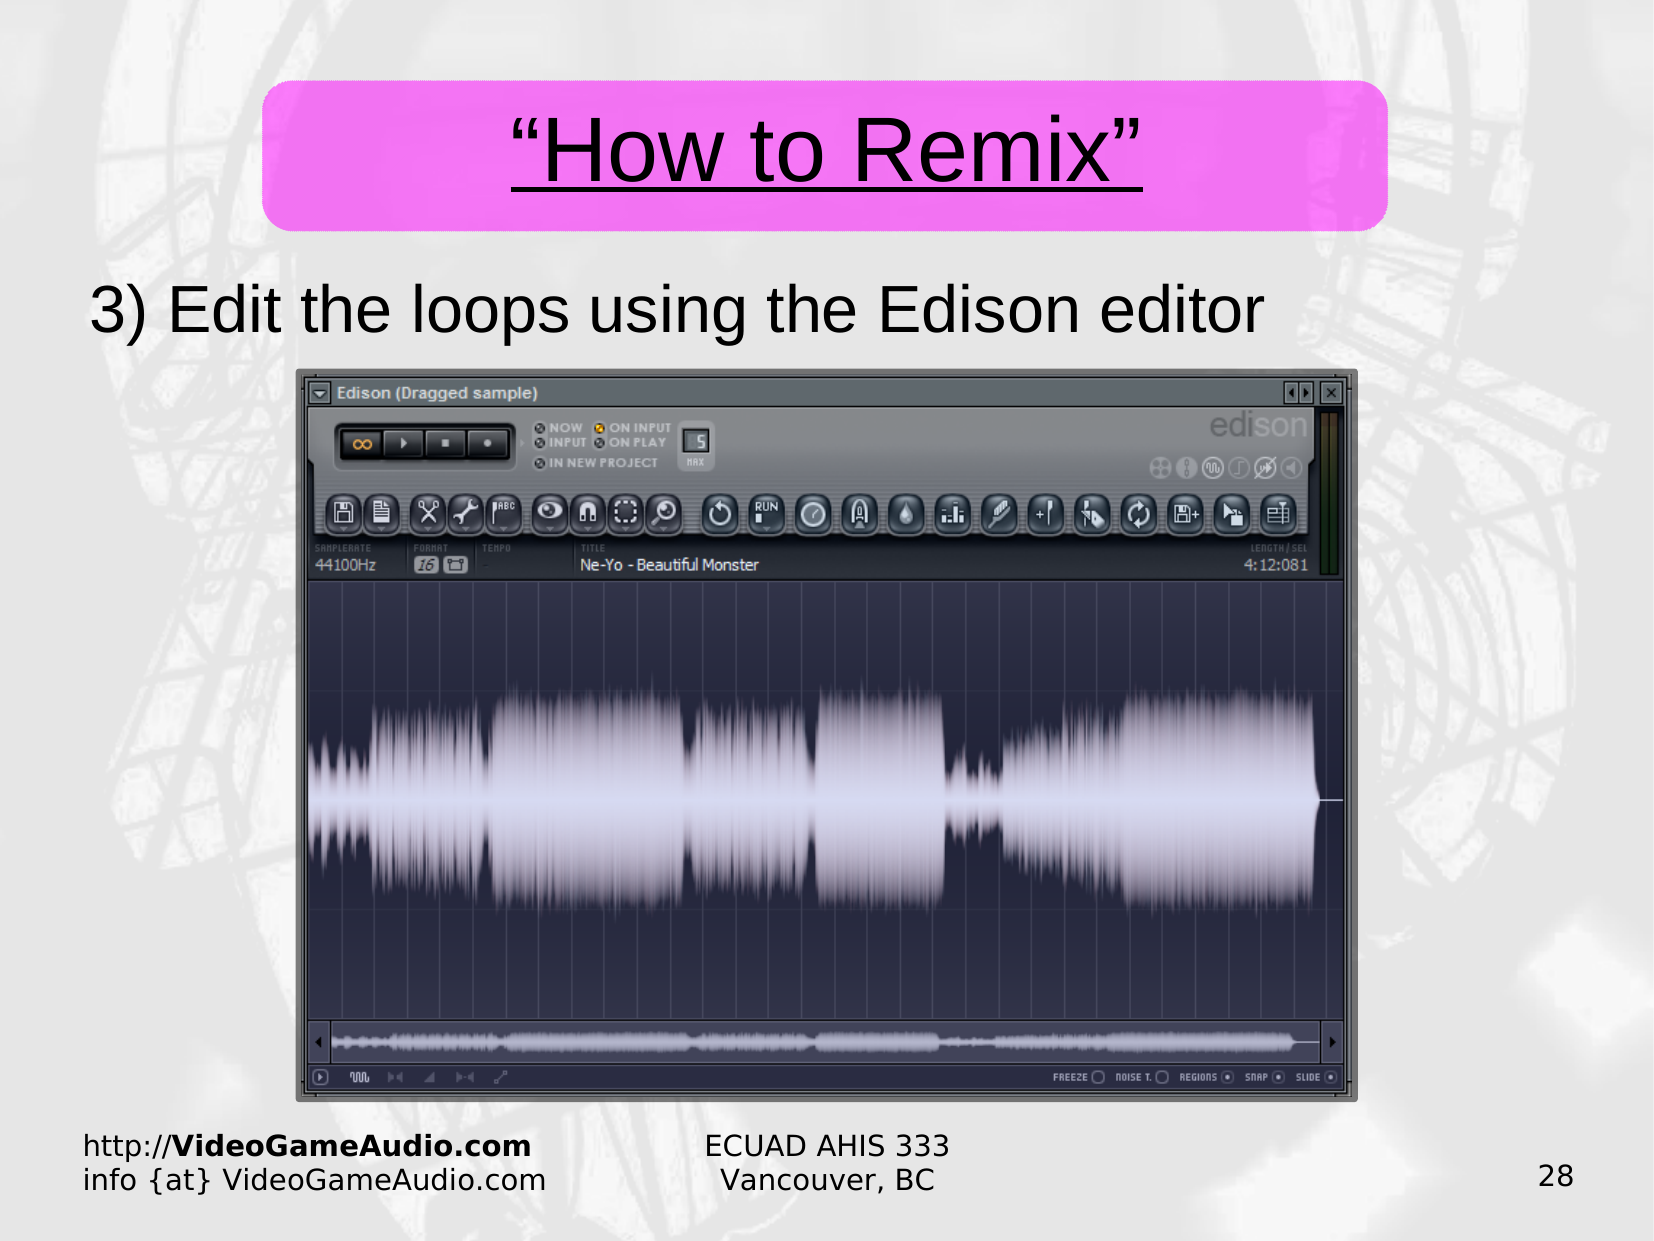

# “How to Remix”
3) Edit the loops using the Edison editor
28